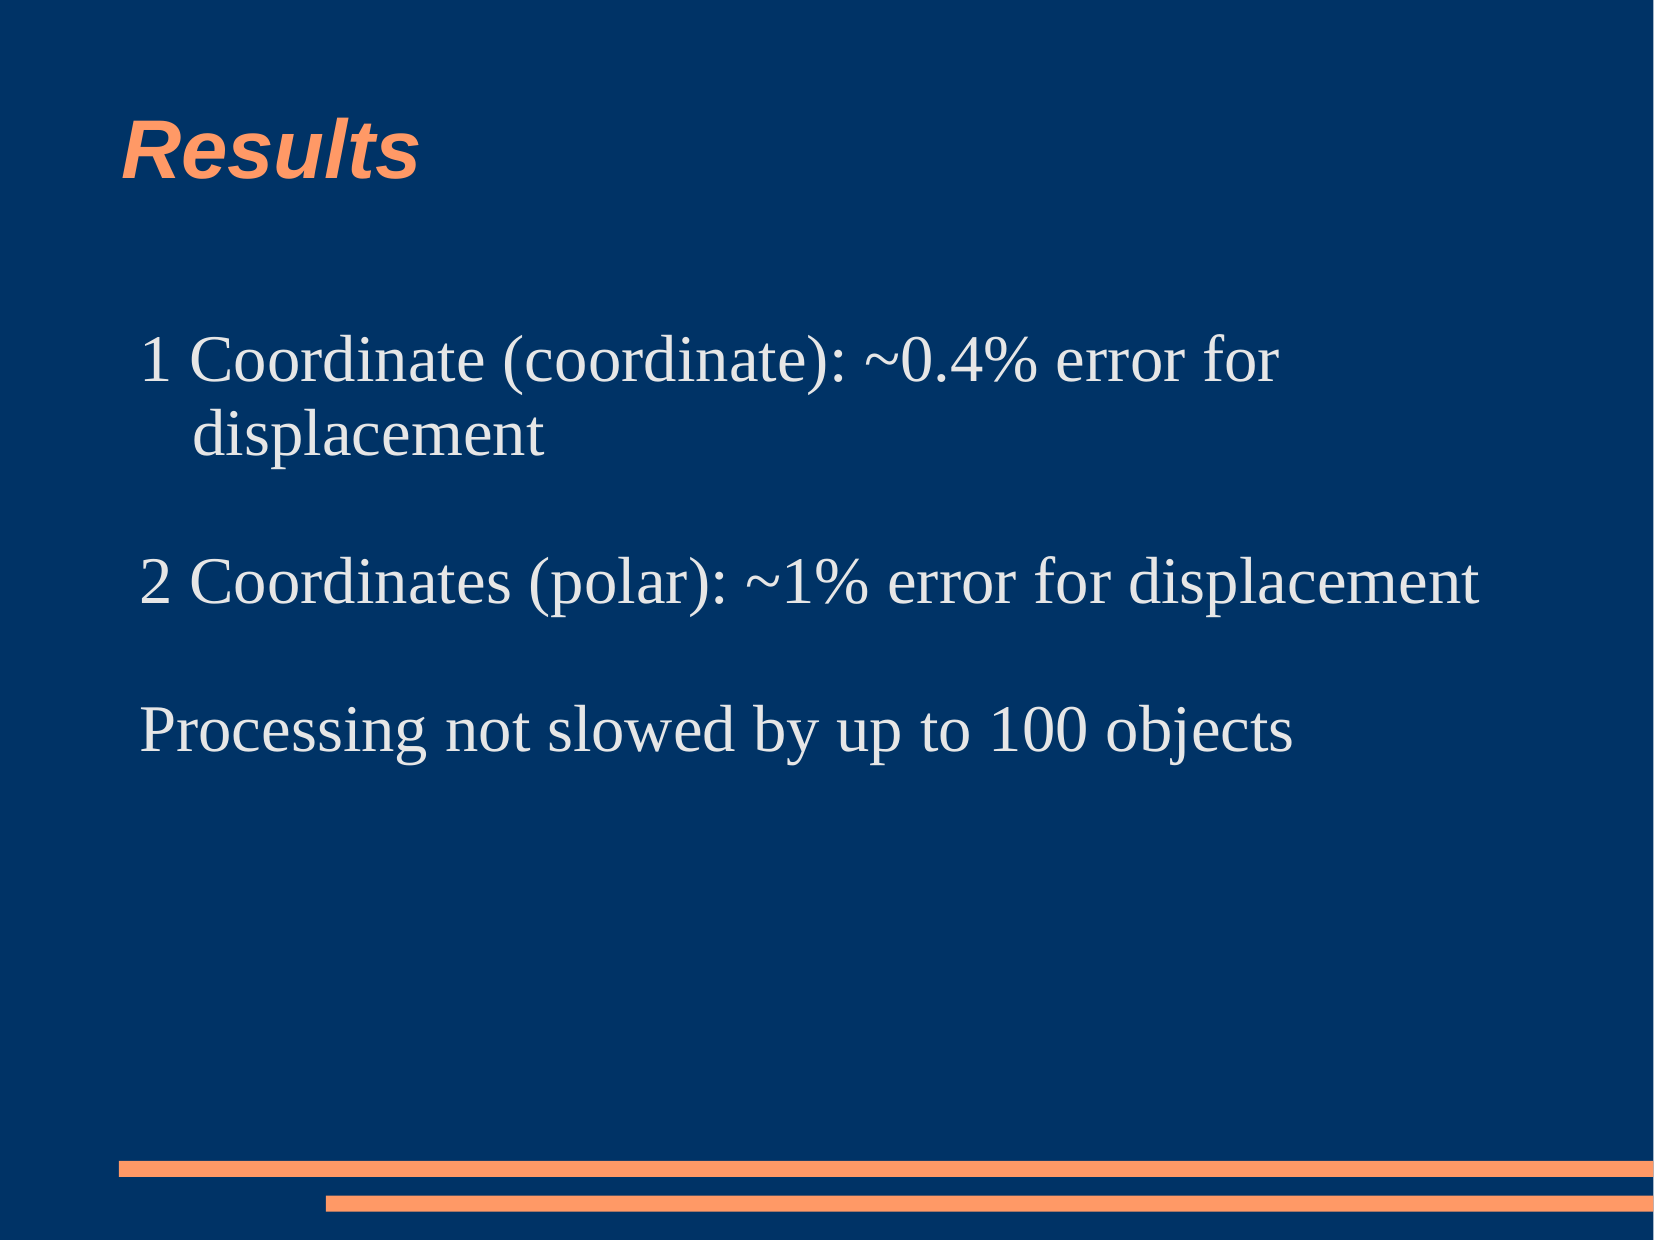

# Results
1 Coordinate (coordinate): ~0.4% error for displacement
2 Coordinates (polar): ~1% error for displacement
Processing not slowed by up to 100 objects